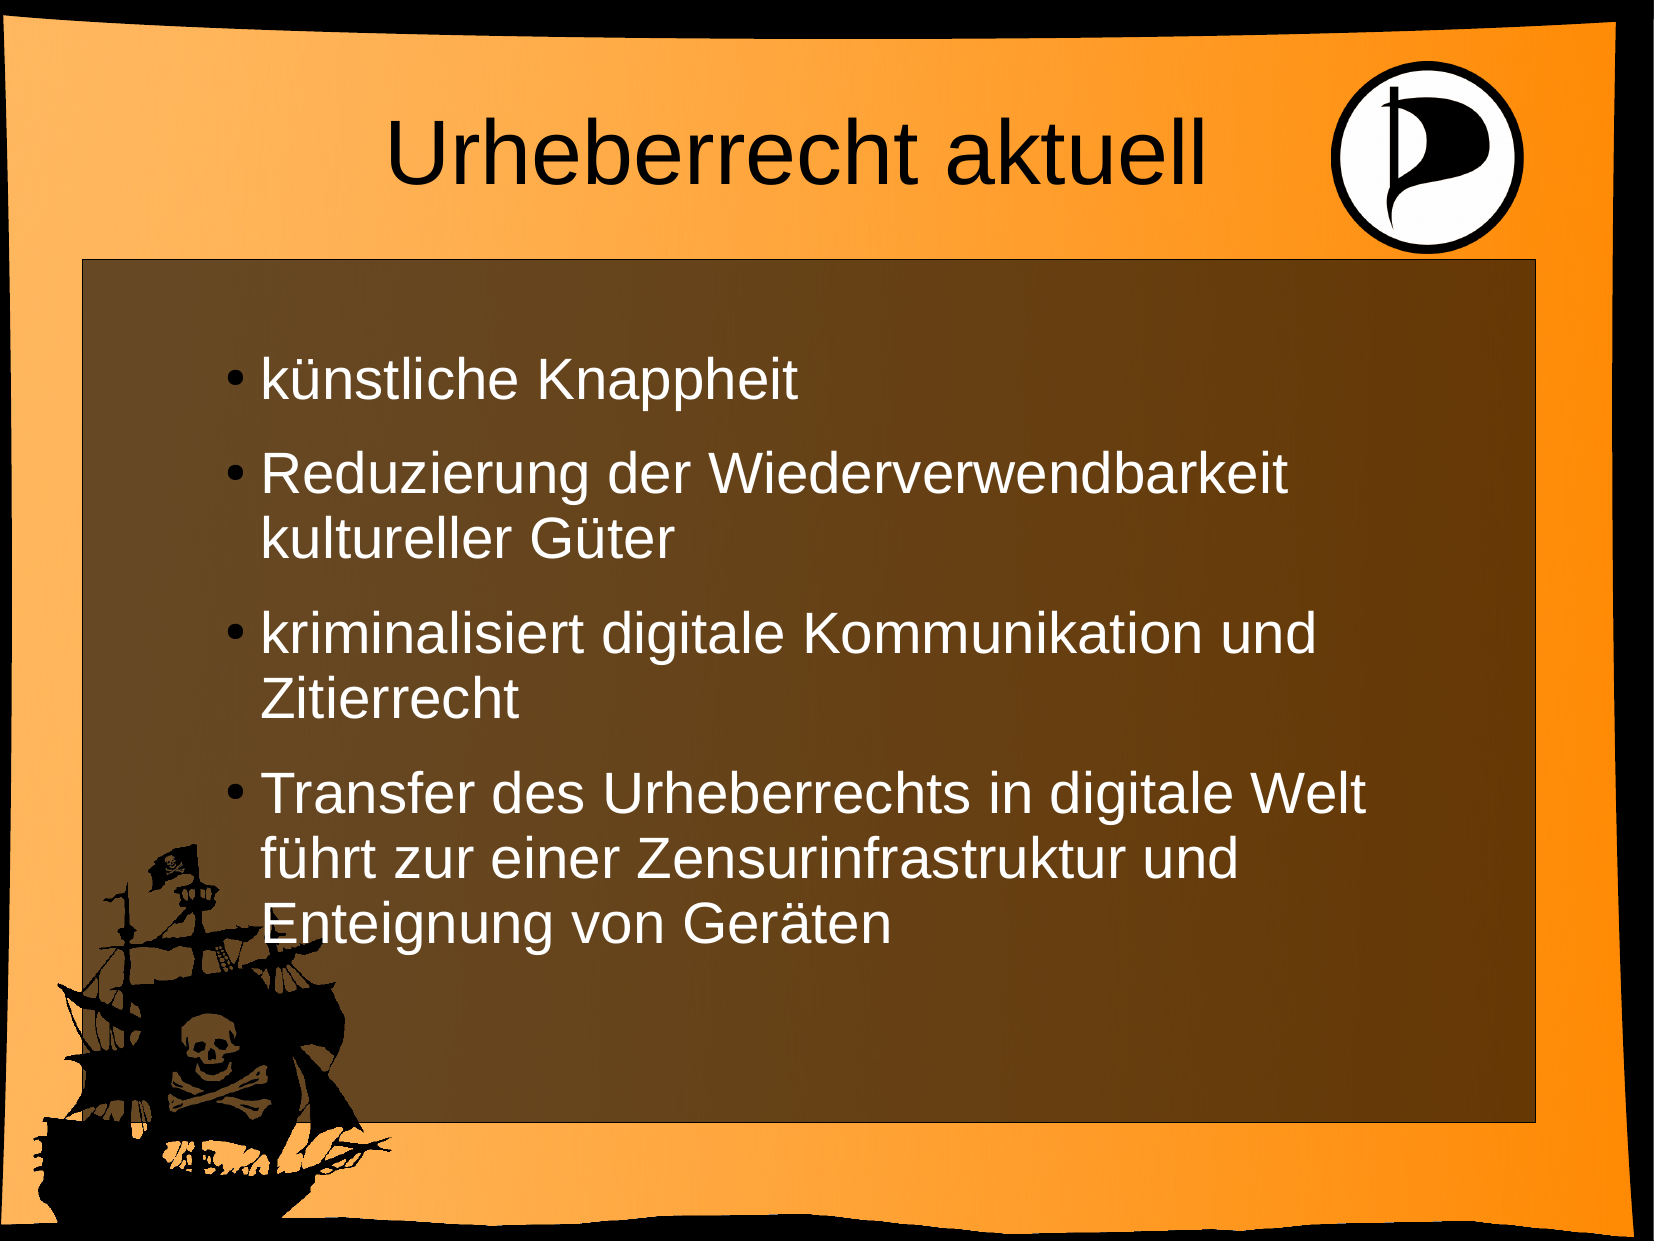

# Urheberrecht aktuell
künstliche Knappheit
Reduzierung der Wiederverwendbarkeit kultureller Güter
kriminalisiert digitale Kommunikation und Zitierrecht
Transfer des Urheberrechts in digitale Welt führt zur einer Zensurinfrastruktur und Enteignung von Geräten